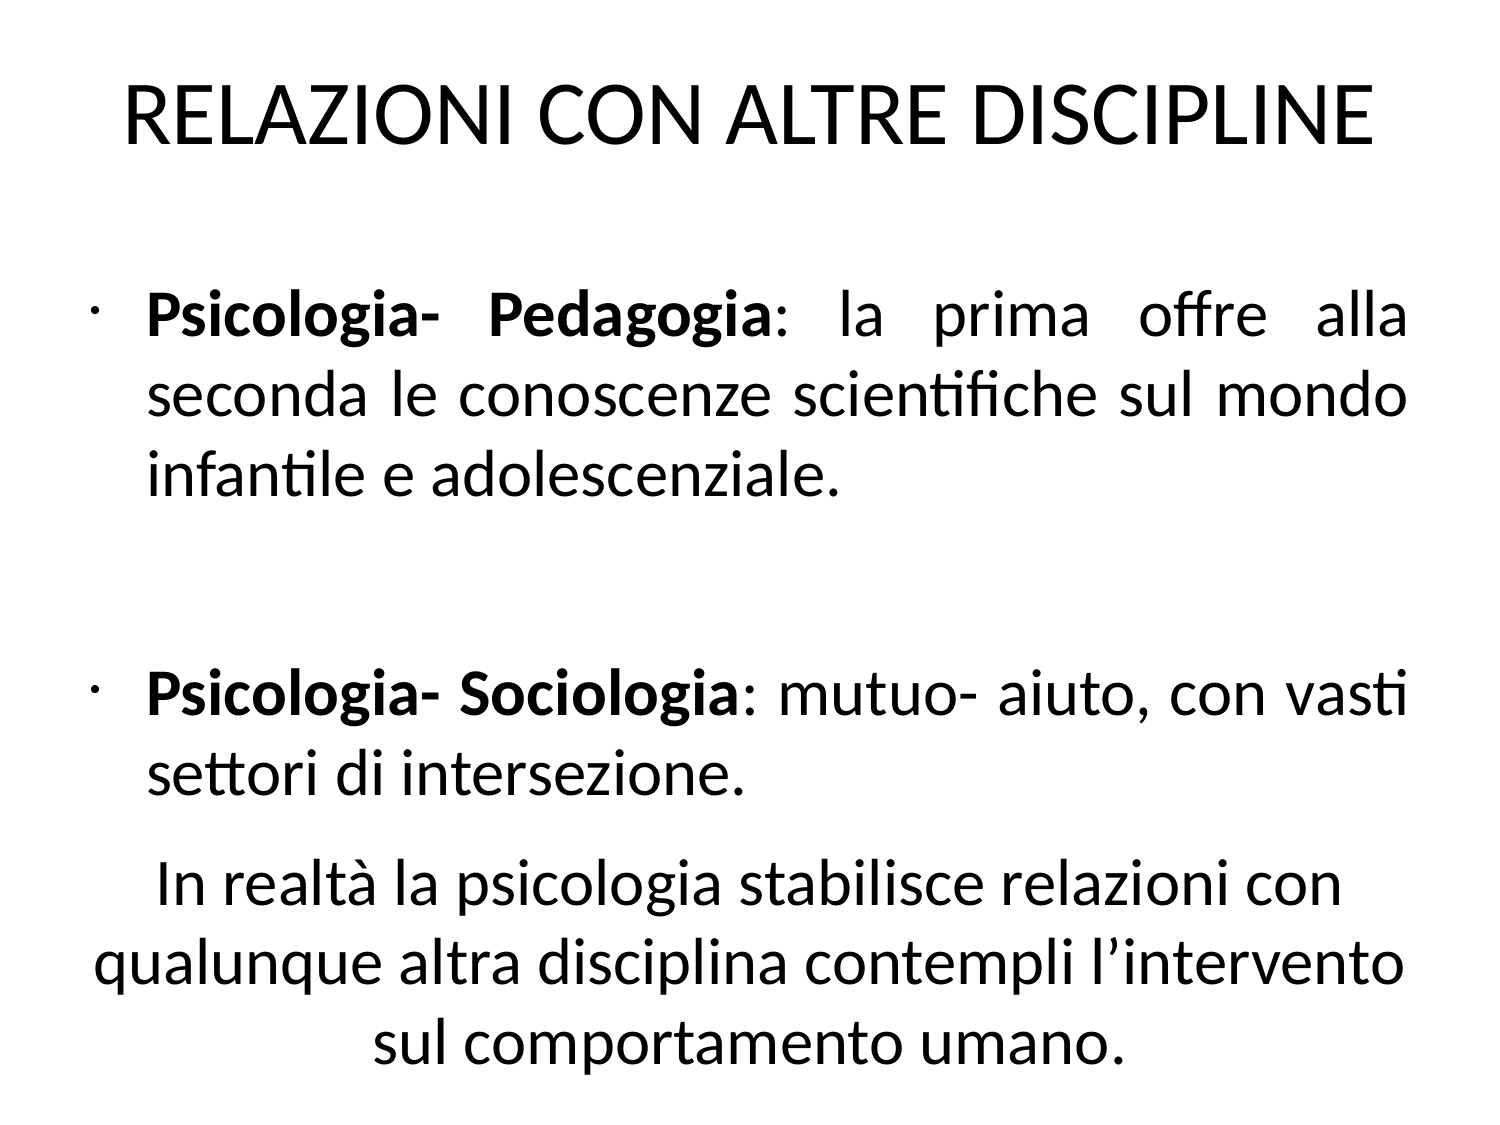

# RELAZIONI CON ALTRE DISCIPLINE
Psicologia- Pedagogia: la prima offre alla seconda le conoscenze scientifiche sul mondo infantile e adolescenziale.
Psicologia- Sociologia: mutuo- aiuto, con vasti settori di intersezione.
In realtà la psicologia stabilisce relazioni con qualunque altra disciplina contempli l’intervento sul comportamento umano.